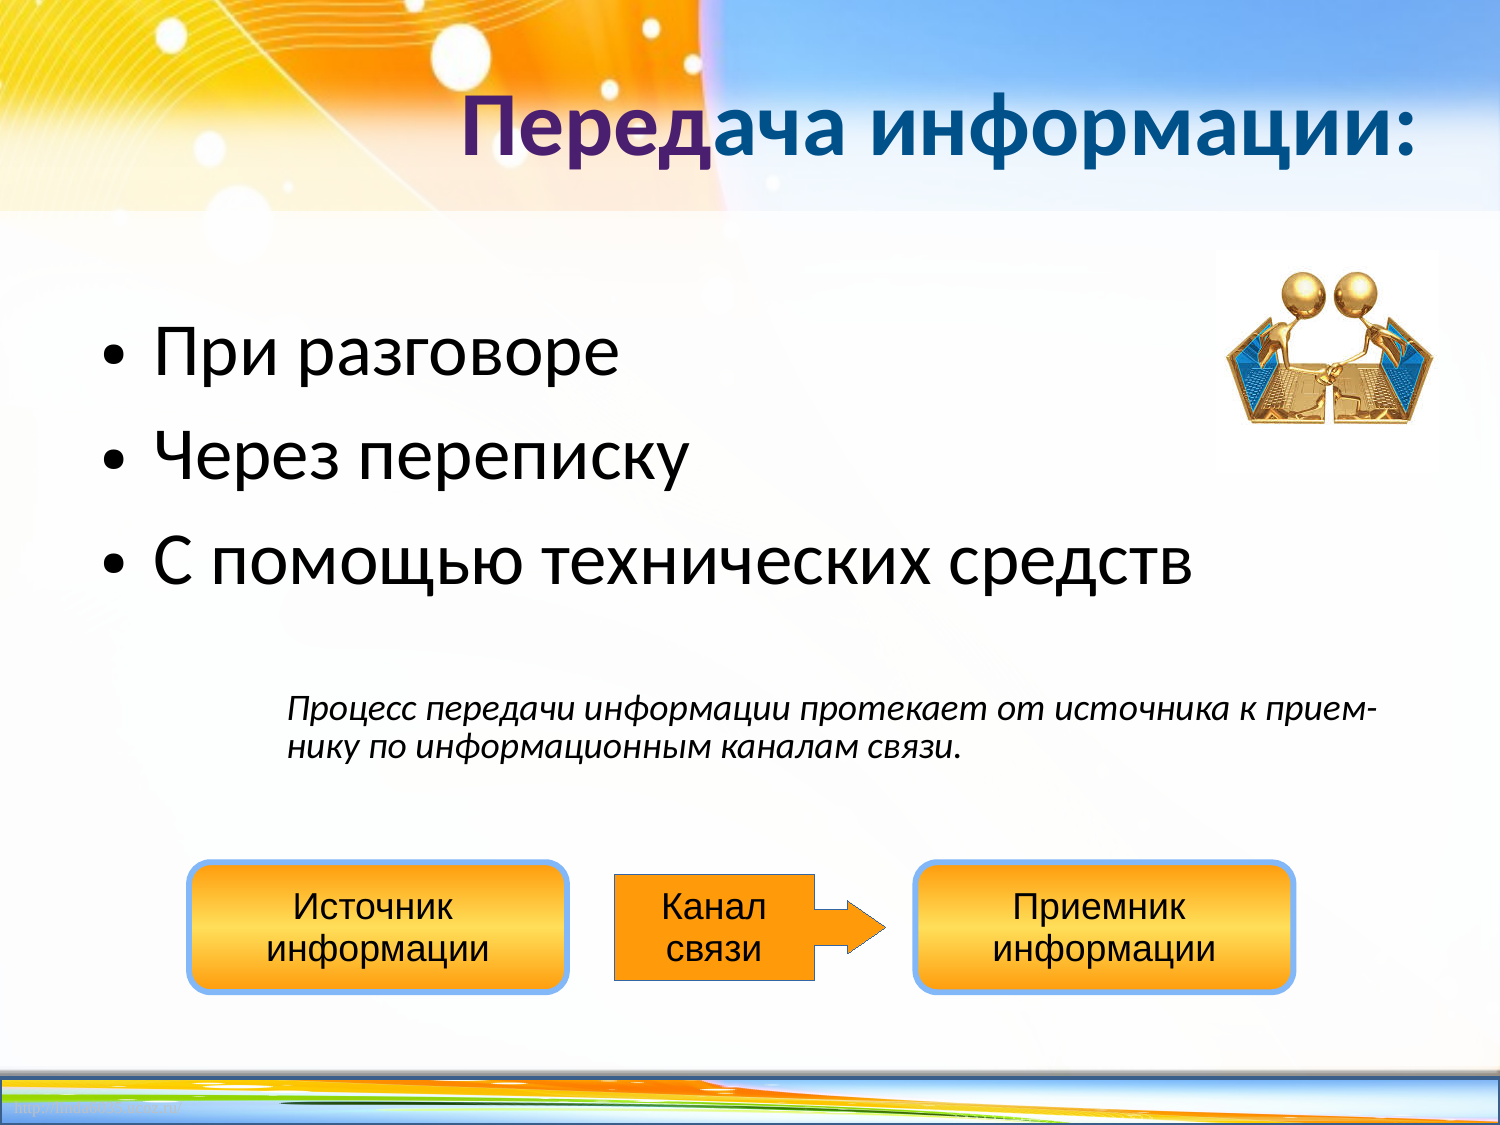

# Передача информации:
При разговоре
Через переписку
С помощью технических средств
Процесс передачи информации протекает от источника к прием-
нику по информационным каналам связи.
Источник
информации
Приемник
информации
Канал
связи